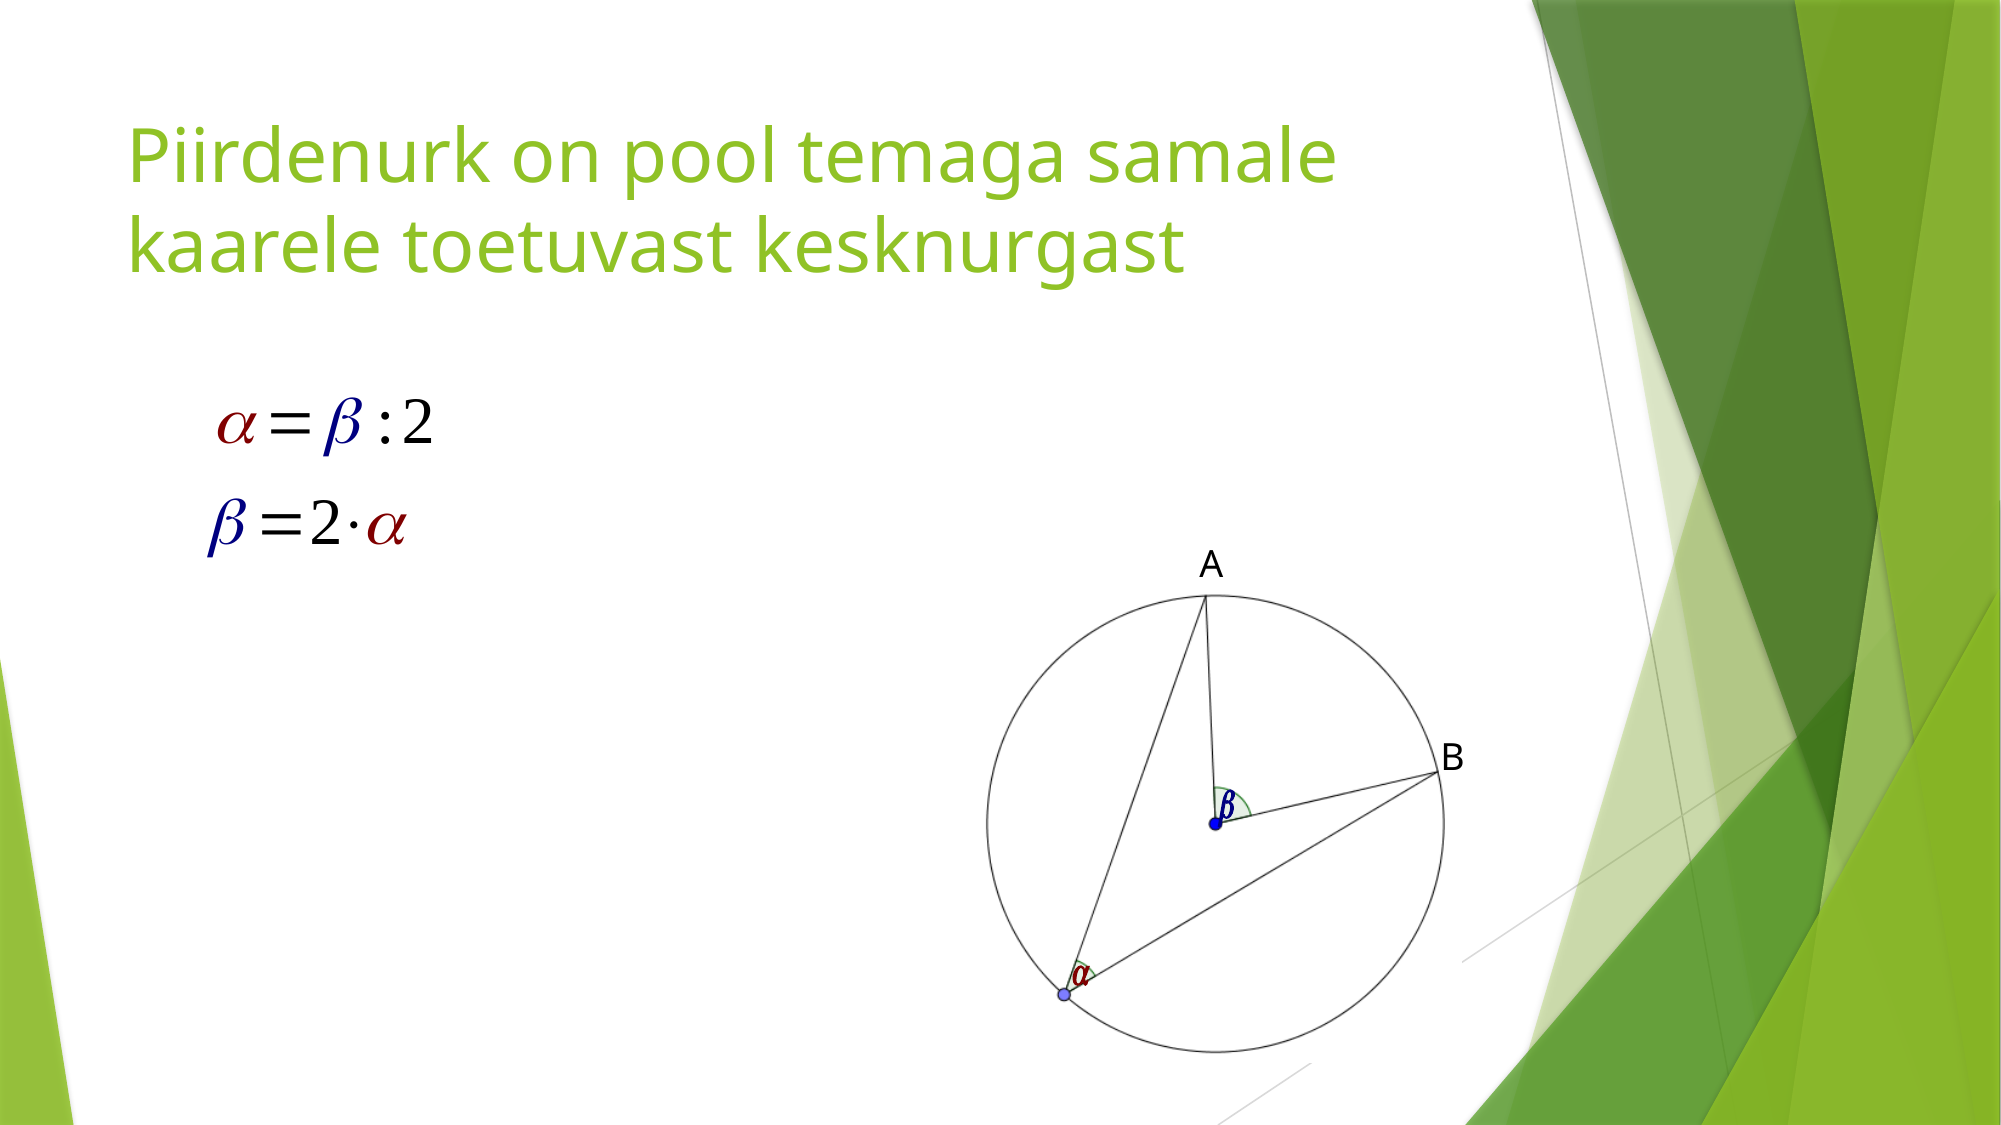

# Piirdenurk on pool temaga samale kaarele toetuvast kesknurgast
A
B